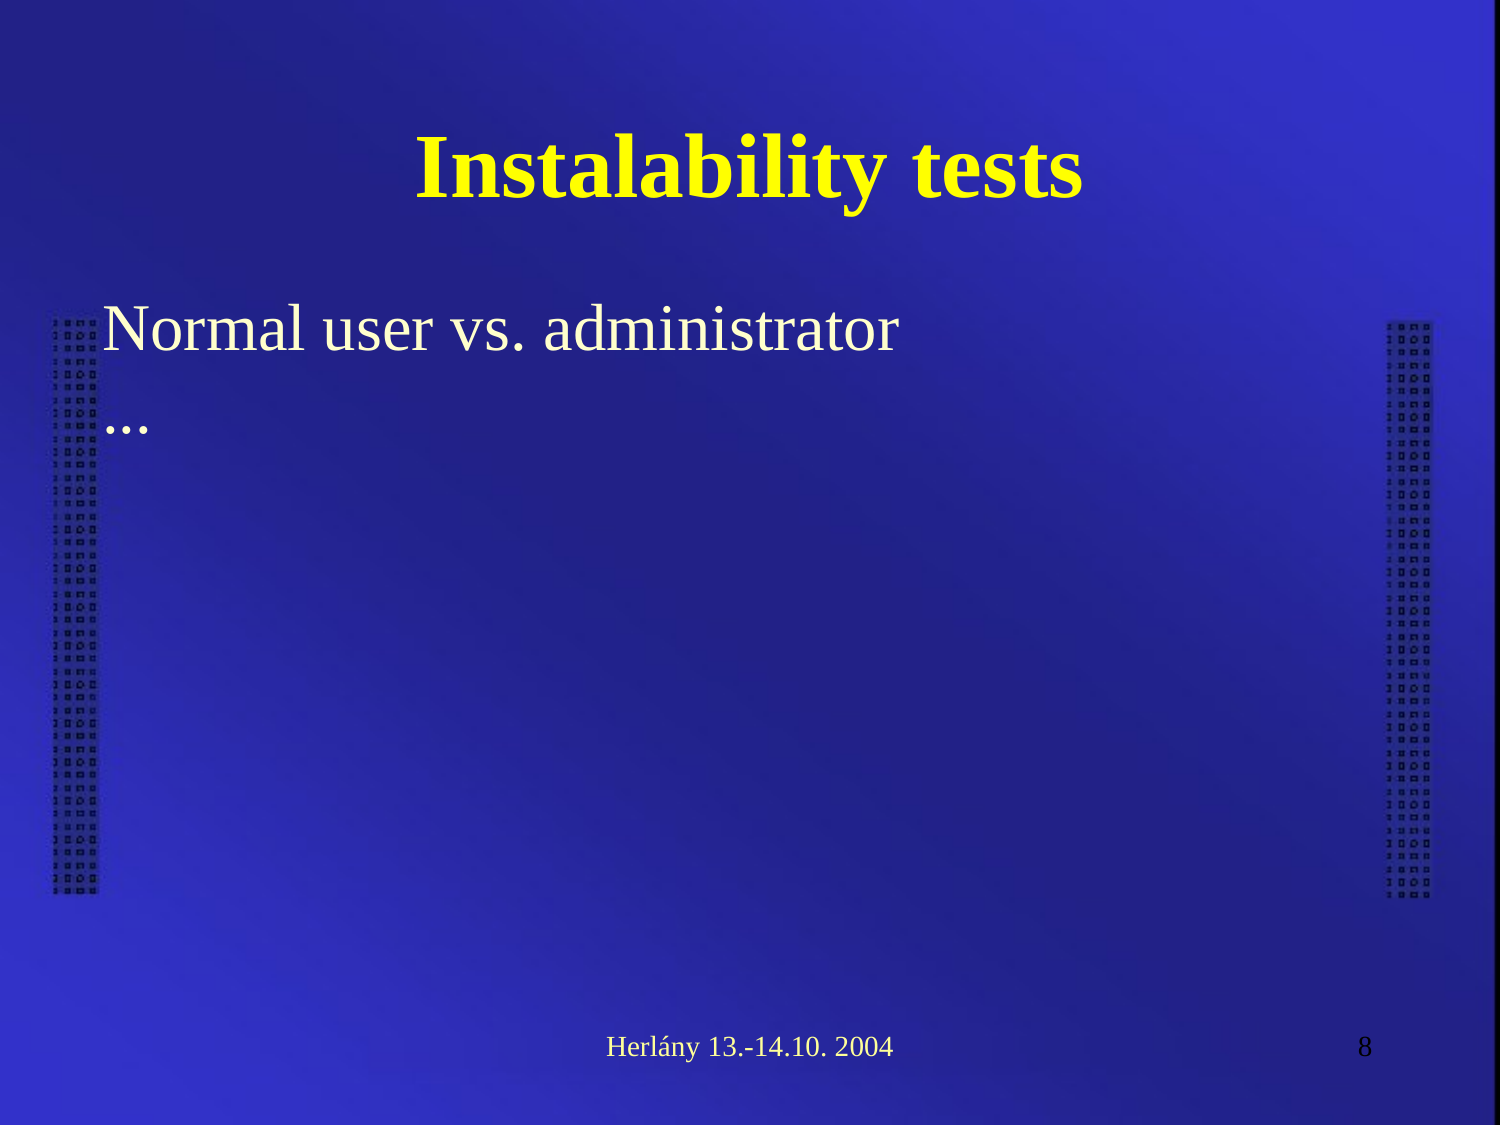

# Instalability tests
Normal user vs. administrator
...
Herlány 13.-14.10. 2004